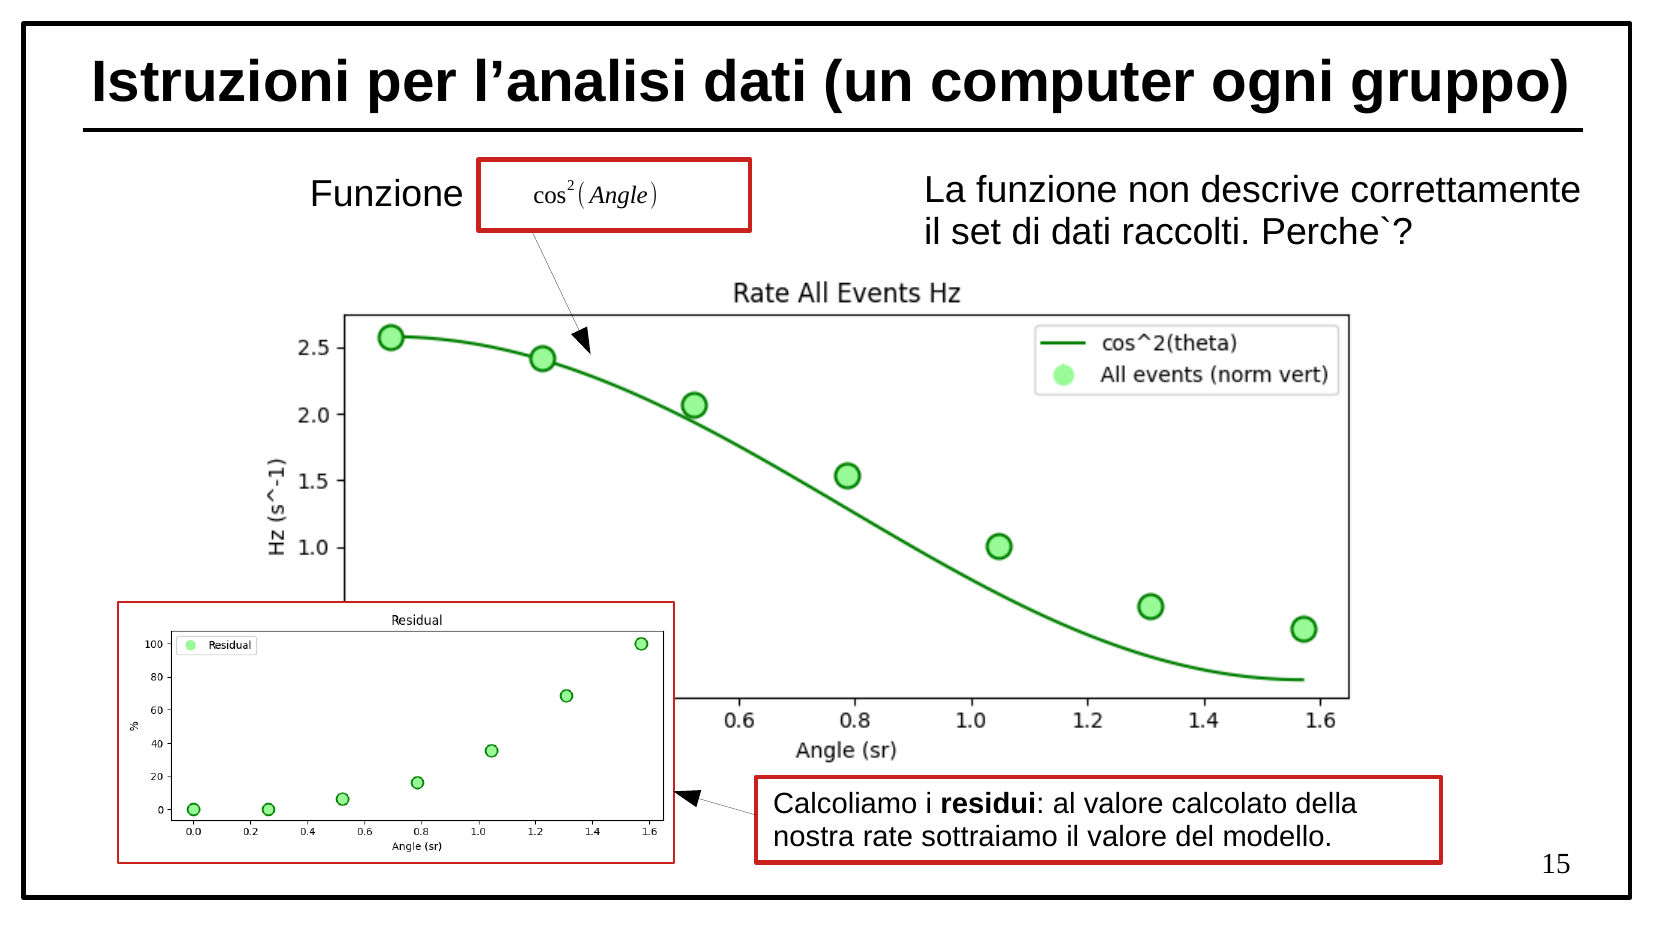

Istruzioni per l’analisi dati (un computer ogni gruppo)
La funzione non descrive correttamente il set di dati raccolti. Perche`?
Funzione
Calcoliamo i residui: al valore calcolato della nostra rate sottraiamo il valore del modello.
15